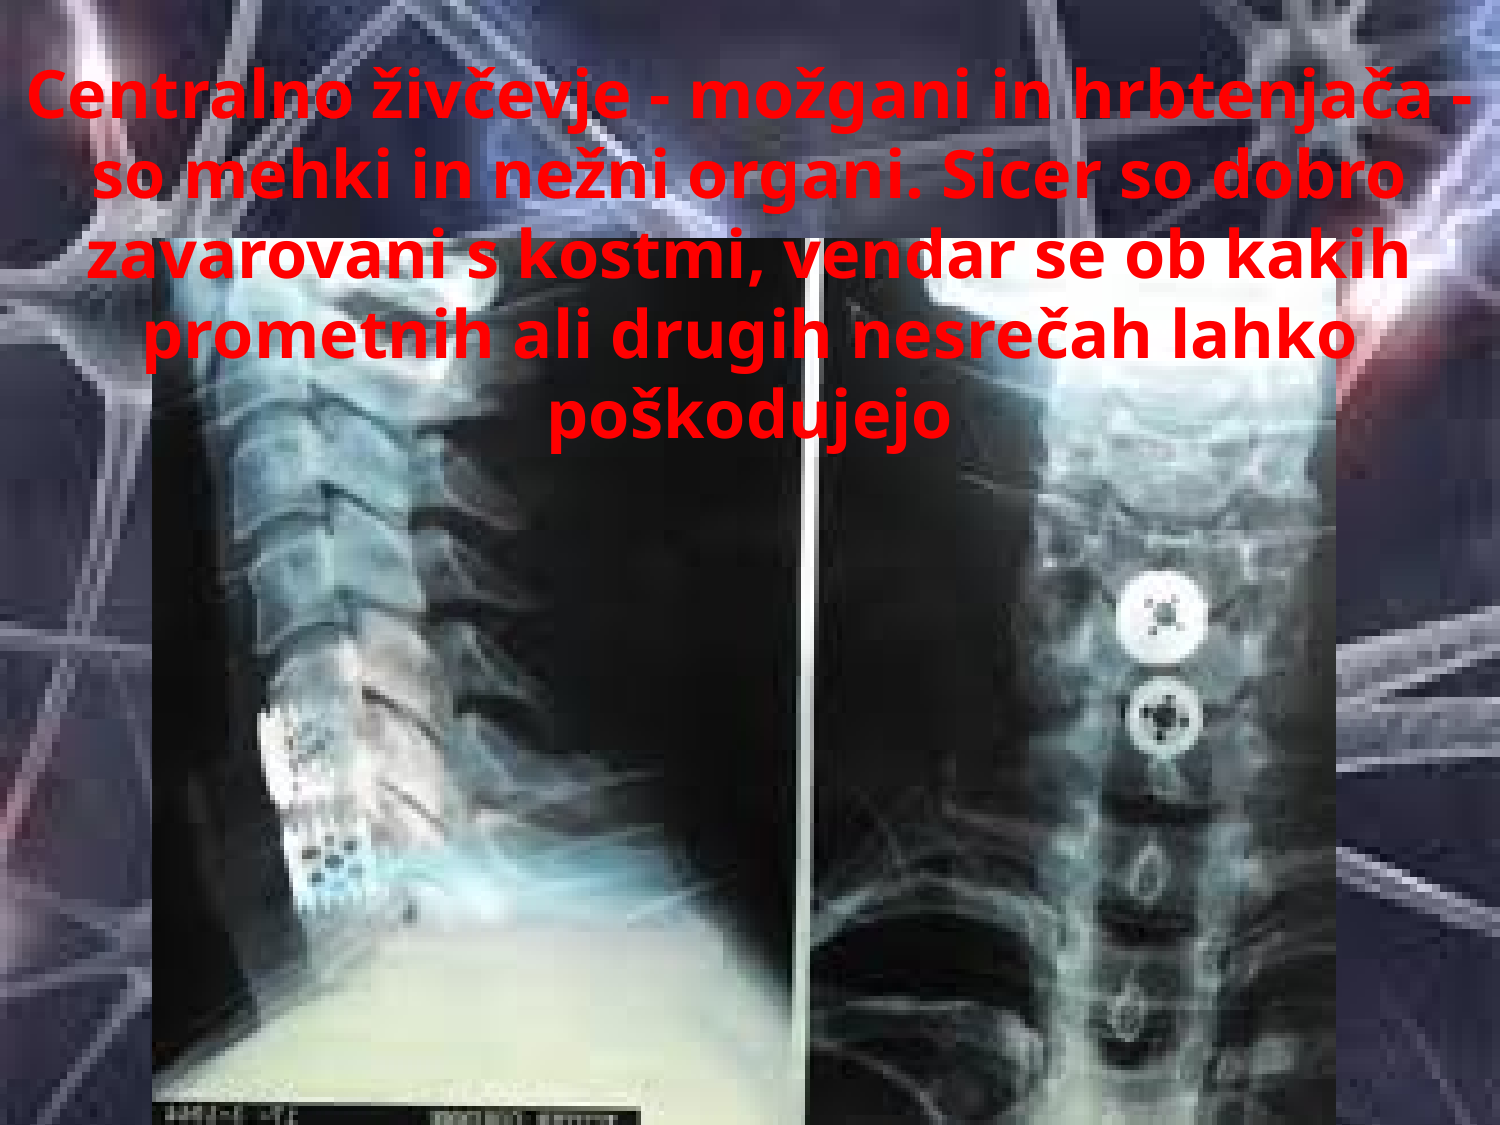

# Centralno živčevje - možgani in hrbtenjača - so mehki in nežni organi. Sicer so dobro zavarovani s kostmi, vendar se ob kakih prometnih ali drugih nesrečah lahko poškodujejo